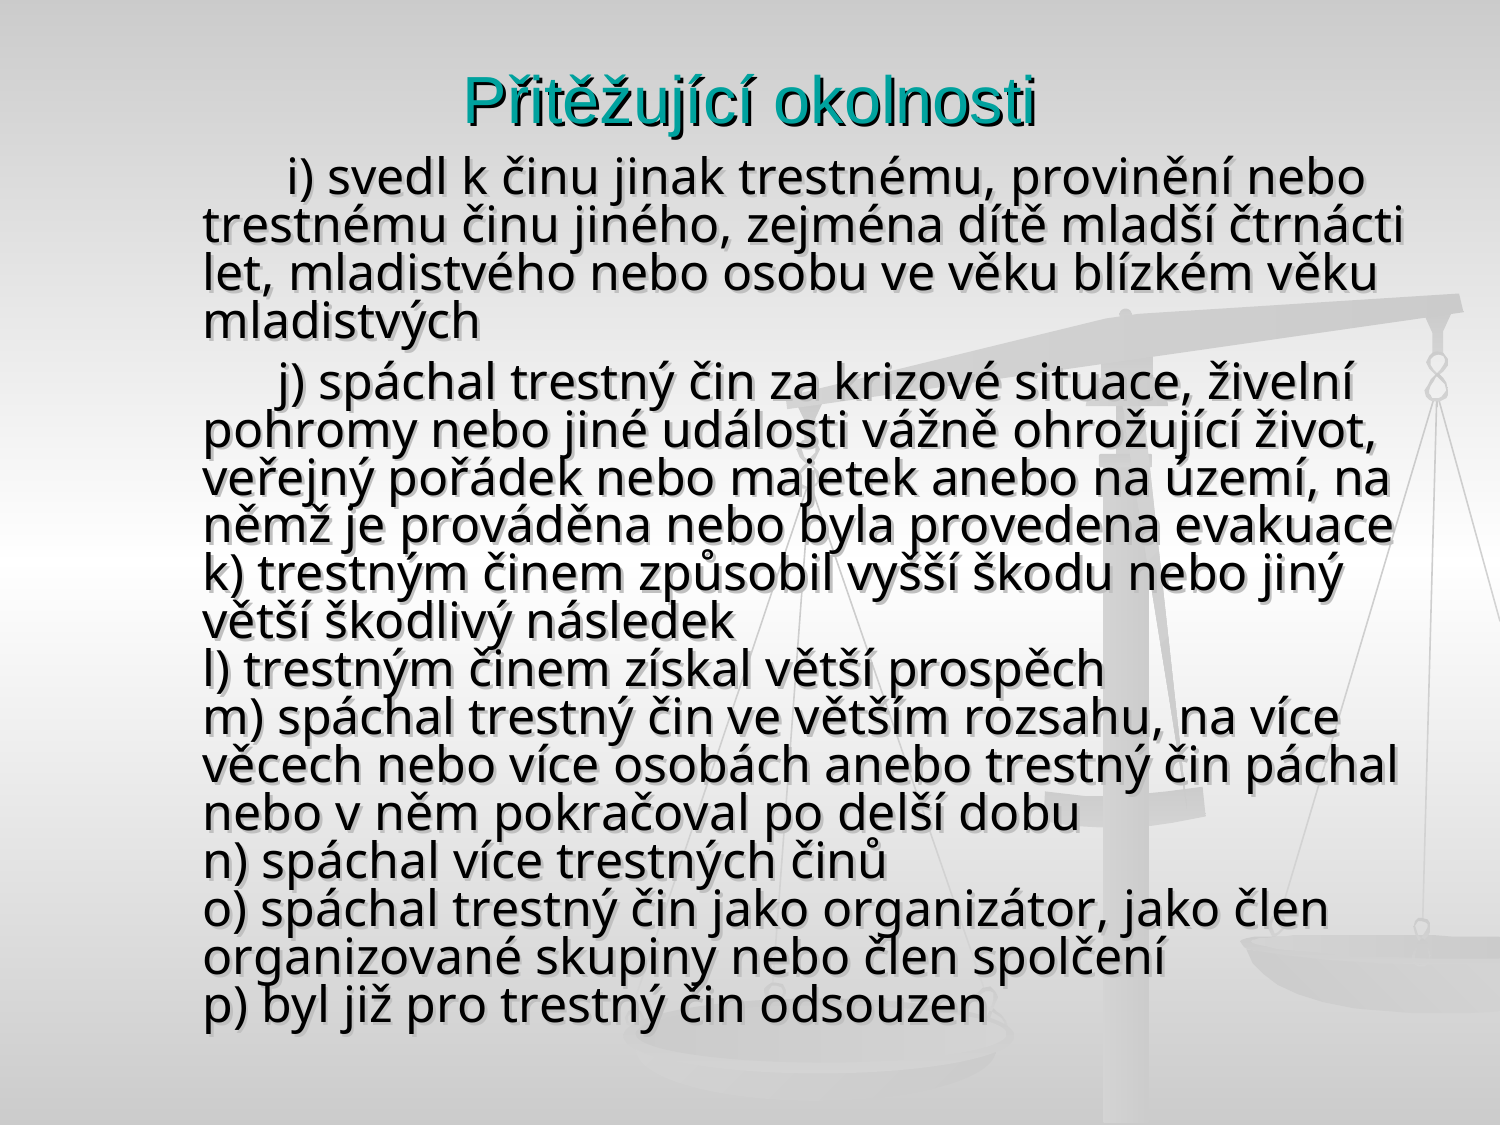

# Přitěžující okolnosti
	 i) svedl k činu jinak trestnému, provinění nebo trestnému činu jiného, zejména dítě mladší čtrnácti let, mladistvého nebo osobu ve věku blízkém věku mladistvých
	j) spáchal trestný čin za krizové situace, živelní pohromy nebo jiné události vážně ohrožující život, veřejný pořádek nebo majetek anebo na území, na němž je prováděna nebo byla provedena evakuace
k) trestným činem způsobil vyšší škodu nebo jiný větší škodlivý následek
l) trestným činem získal větší prospěch
m) spáchal trestný čin ve větším rozsahu, na více věcech nebo více osobách anebo trestný čin páchal nebo v něm pokračoval po delší dobu
n) spáchal více trestných činů
o) spáchal trestný čin jako organizátor, jako člen organizované skupiny nebo člen spolčení
p) byl již pro trestný čin odsouzen